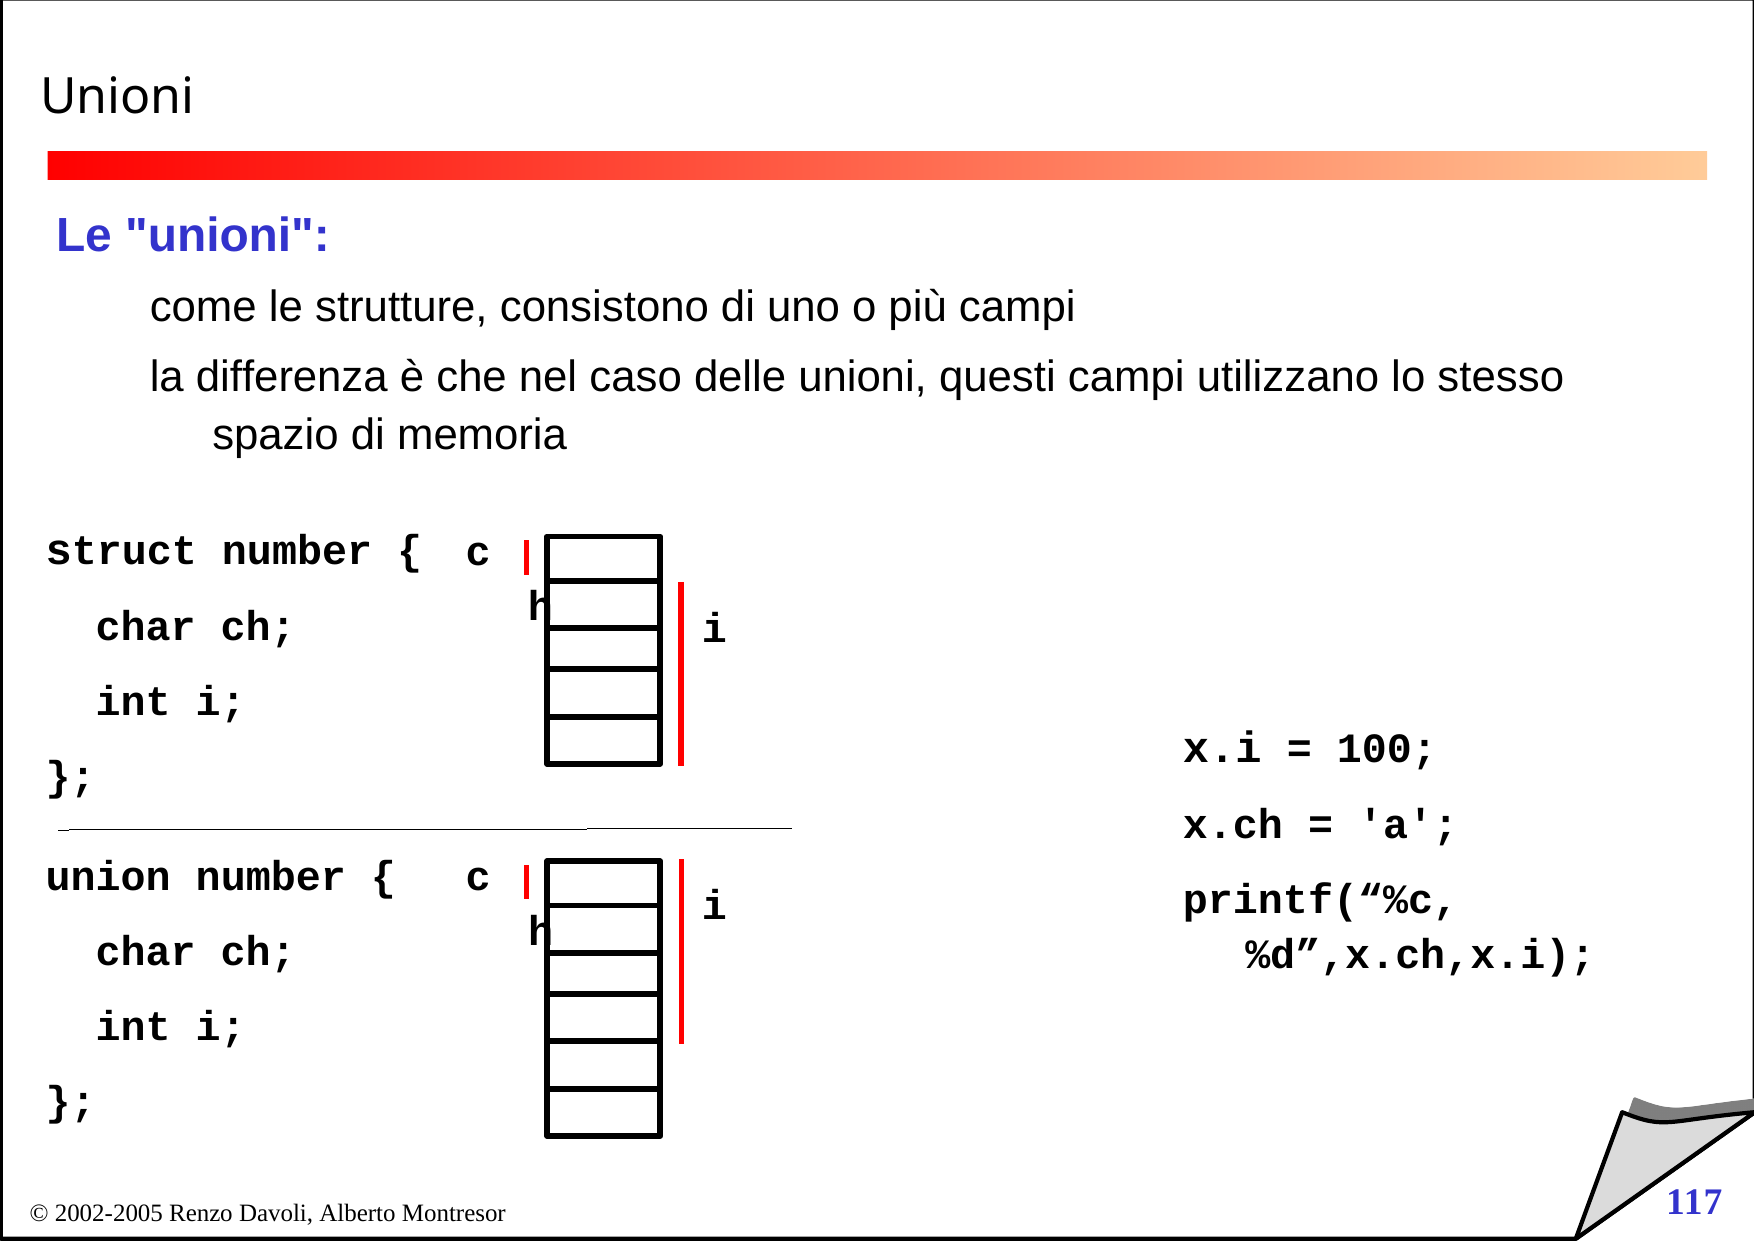

# Unioni
Le "unioni":
come le strutture, consistono di uno o più campi
la differenza è che nel caso delle unioni, questi campi utilizzano lo stesso spazio di memoria
struct number {
 char ch;
 int i;
};
ch
i
x.i = 100;
x.ch = 'a';
printf(“%c,%d”,x.ch,x.i);
union number {
 char ch;
 int i;
};
ch
i